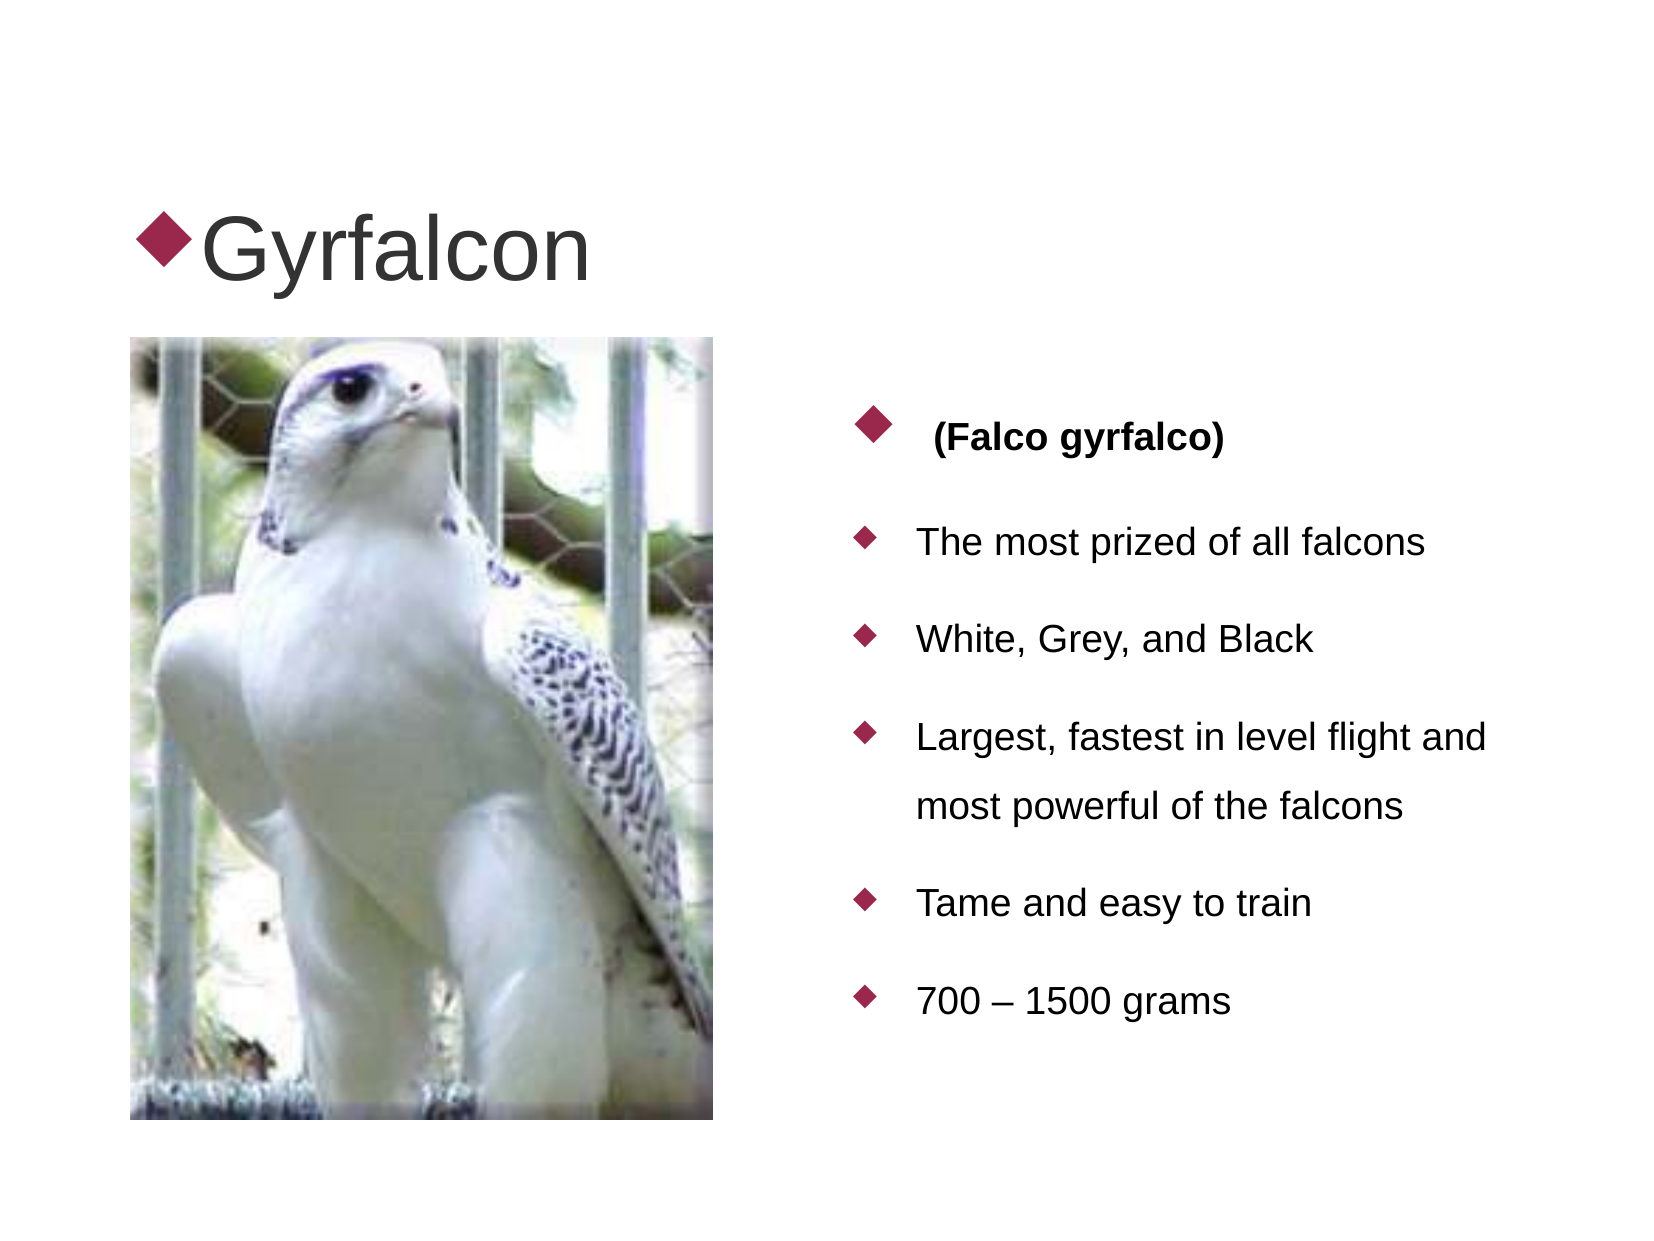

# Gyrfalcon
 (Falco gyrfalco)‏
The most prized of all falcons
White, Grey, and Black
Largest, fastest in level flight and most powerful of the falcons
Tame and easy to train
700 – 1500 grams